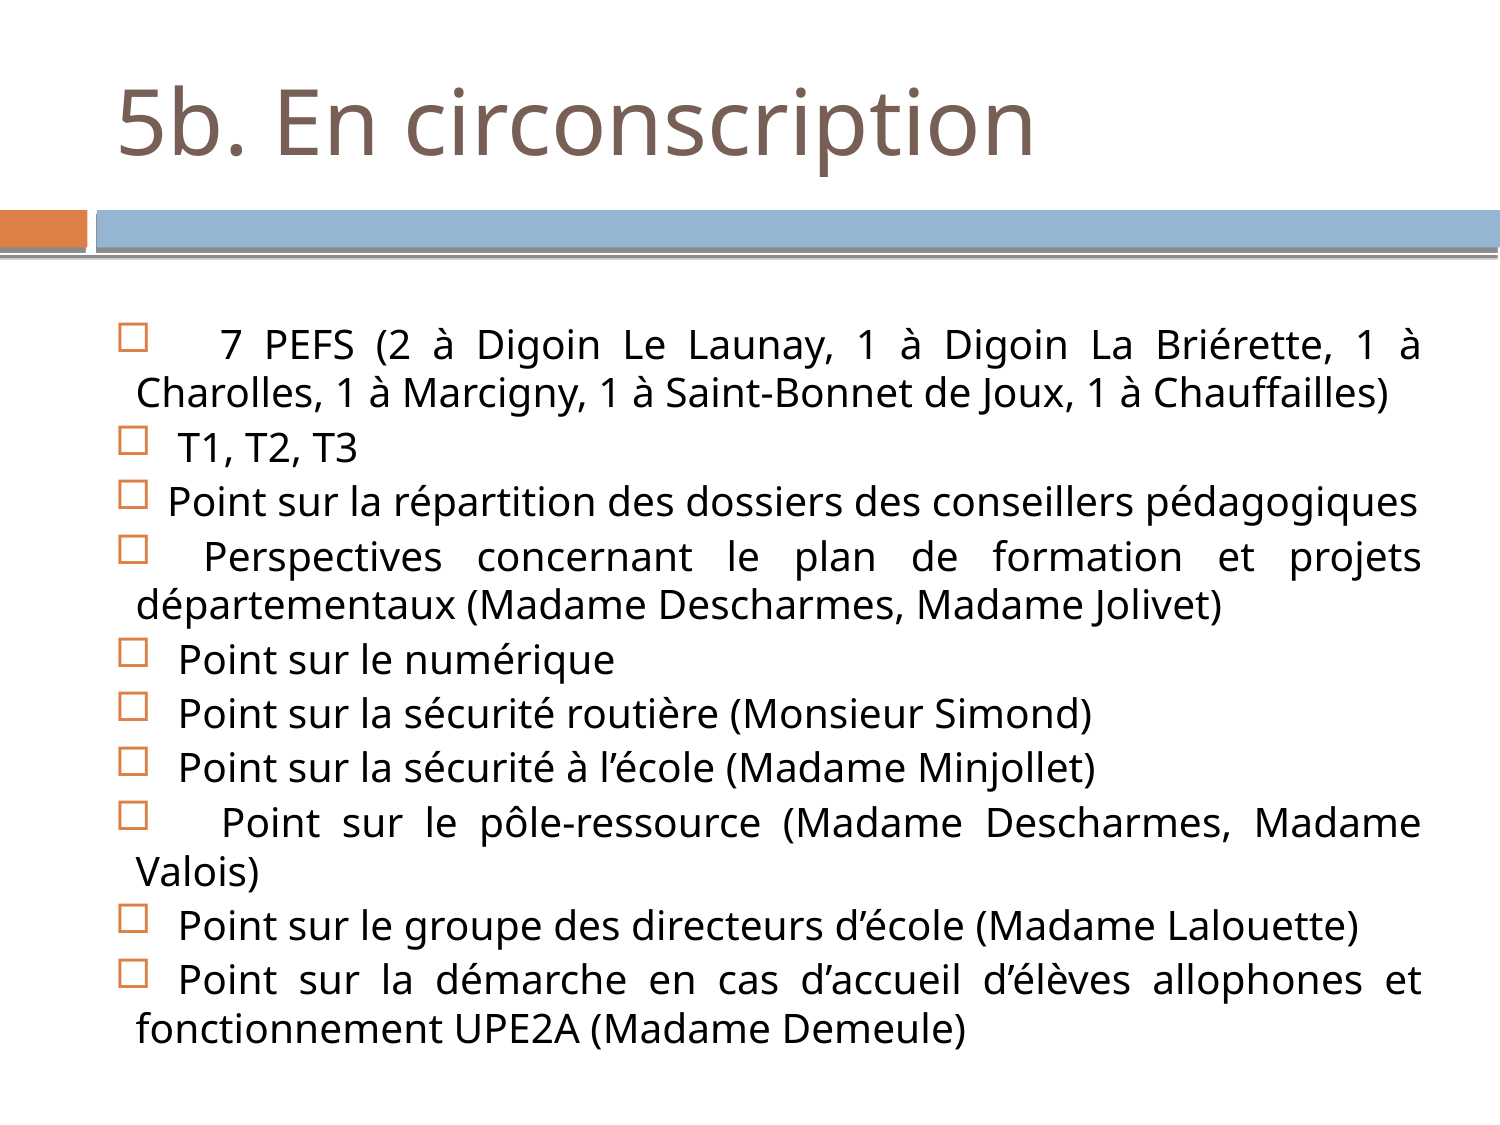

# 5b. En circonscription
 7 PEFS (2 à Digoin Le Launay, 1 à Digoin La Briérette, 1 à Charolles, 1 à Marcigny, 1 à Saint-Bonnet de Joux, 1 à Chauffailles)
 T1, T2, T3
 Point sur la répartition des dossiers des conseillers pédagogiques
 Perspectives concernant le plan de formation et projets départementaux (Madame Descharmes, Madame Jolivet)
 Point sur le numérique
 Point sur la sécurité routière (Monsieur Simond)
 Point sur la sécurité à l’école (Madame Minjollet)
 Point sur le pôle-ressource (Madame Descharmes, Madame Valois)
 Point sur le groupe des directeurs d’école (Madame Lalouette)
 Point sur la démarche en cas d’accueil d’élèves allophones et fonctionnement UPE2A (Madame Demeule)